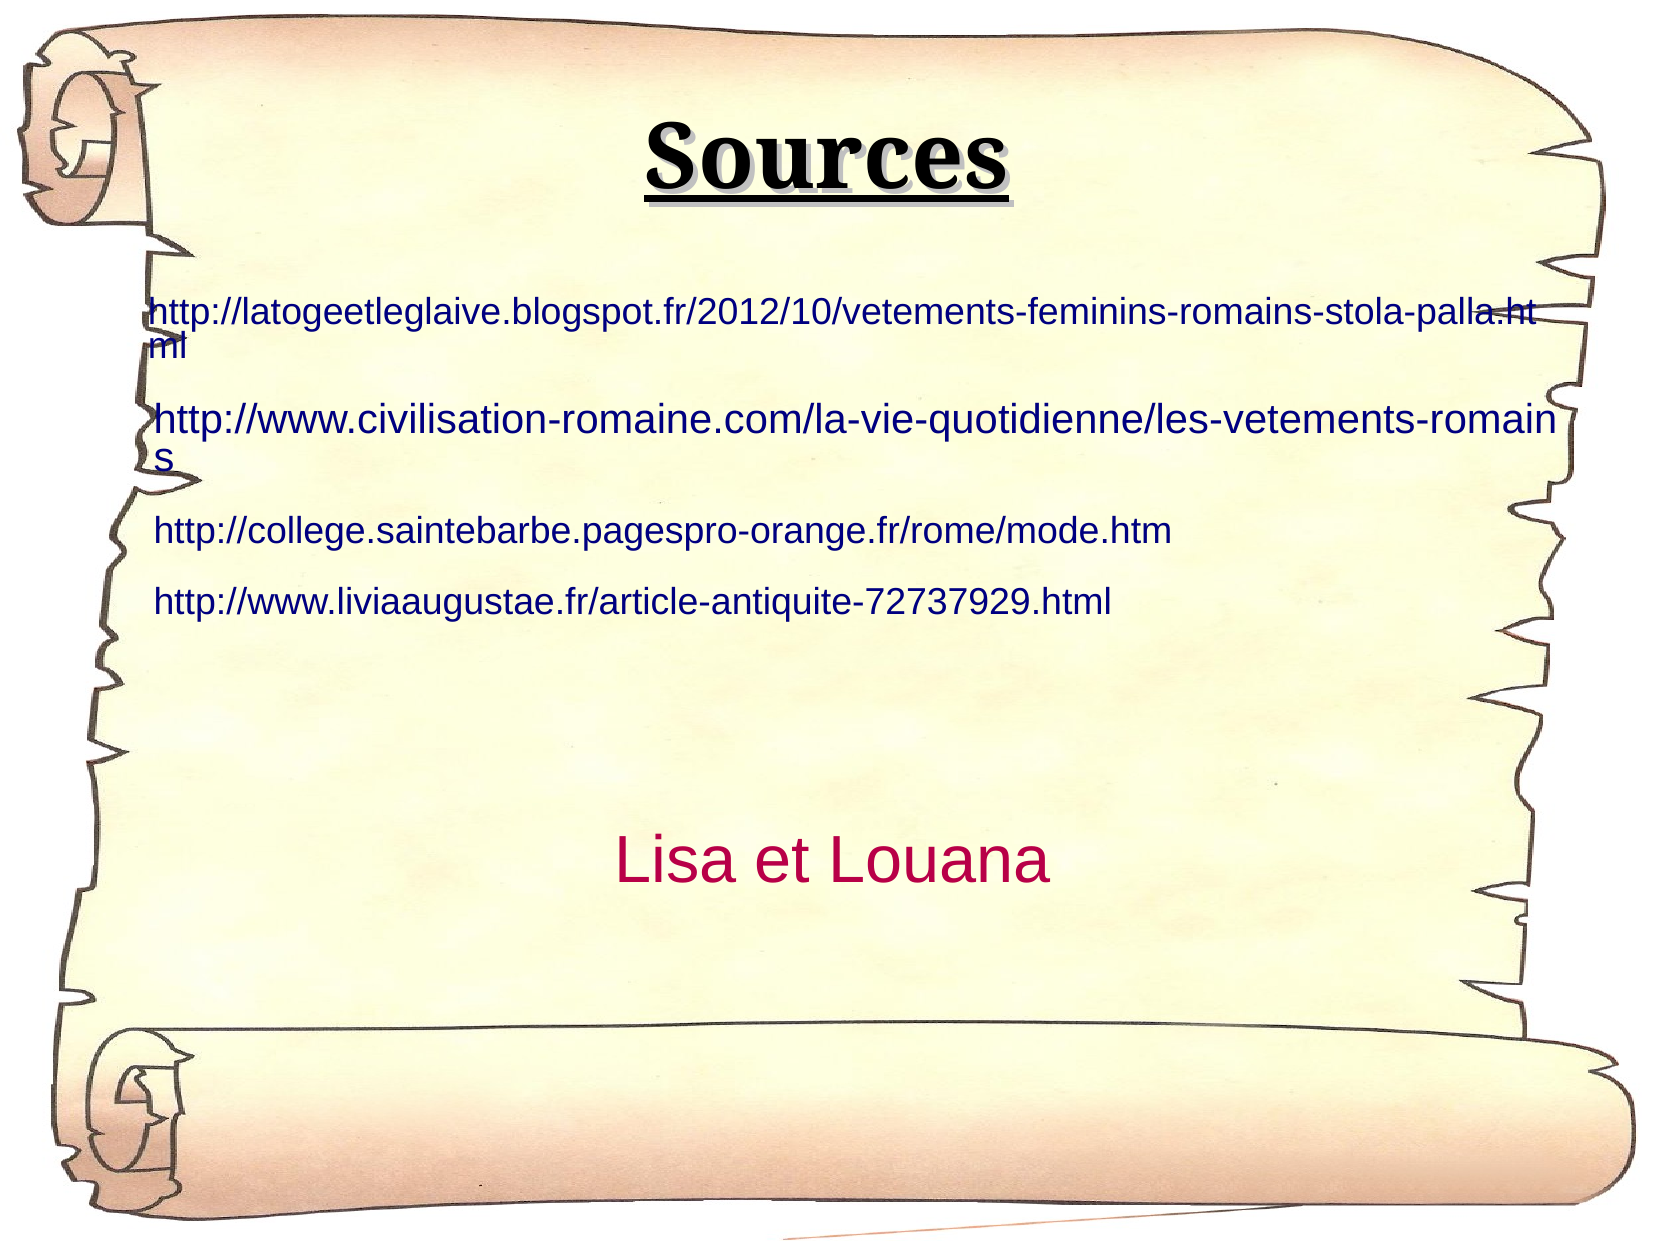

# Sources
http://latogeetleglaive.blogspot.fr/2012/10/vetements-feminins-romains-stola-palla.html
http://www.civilisation-romaine.com/la-vie-quotidienne/les-vetements-romains
http://college.saintebarbe.pagespro-orange.fr/rome/mode.htm
http://www.liviaaugustae.fr/article-antiquite-72737929.html
Lisa et Louana